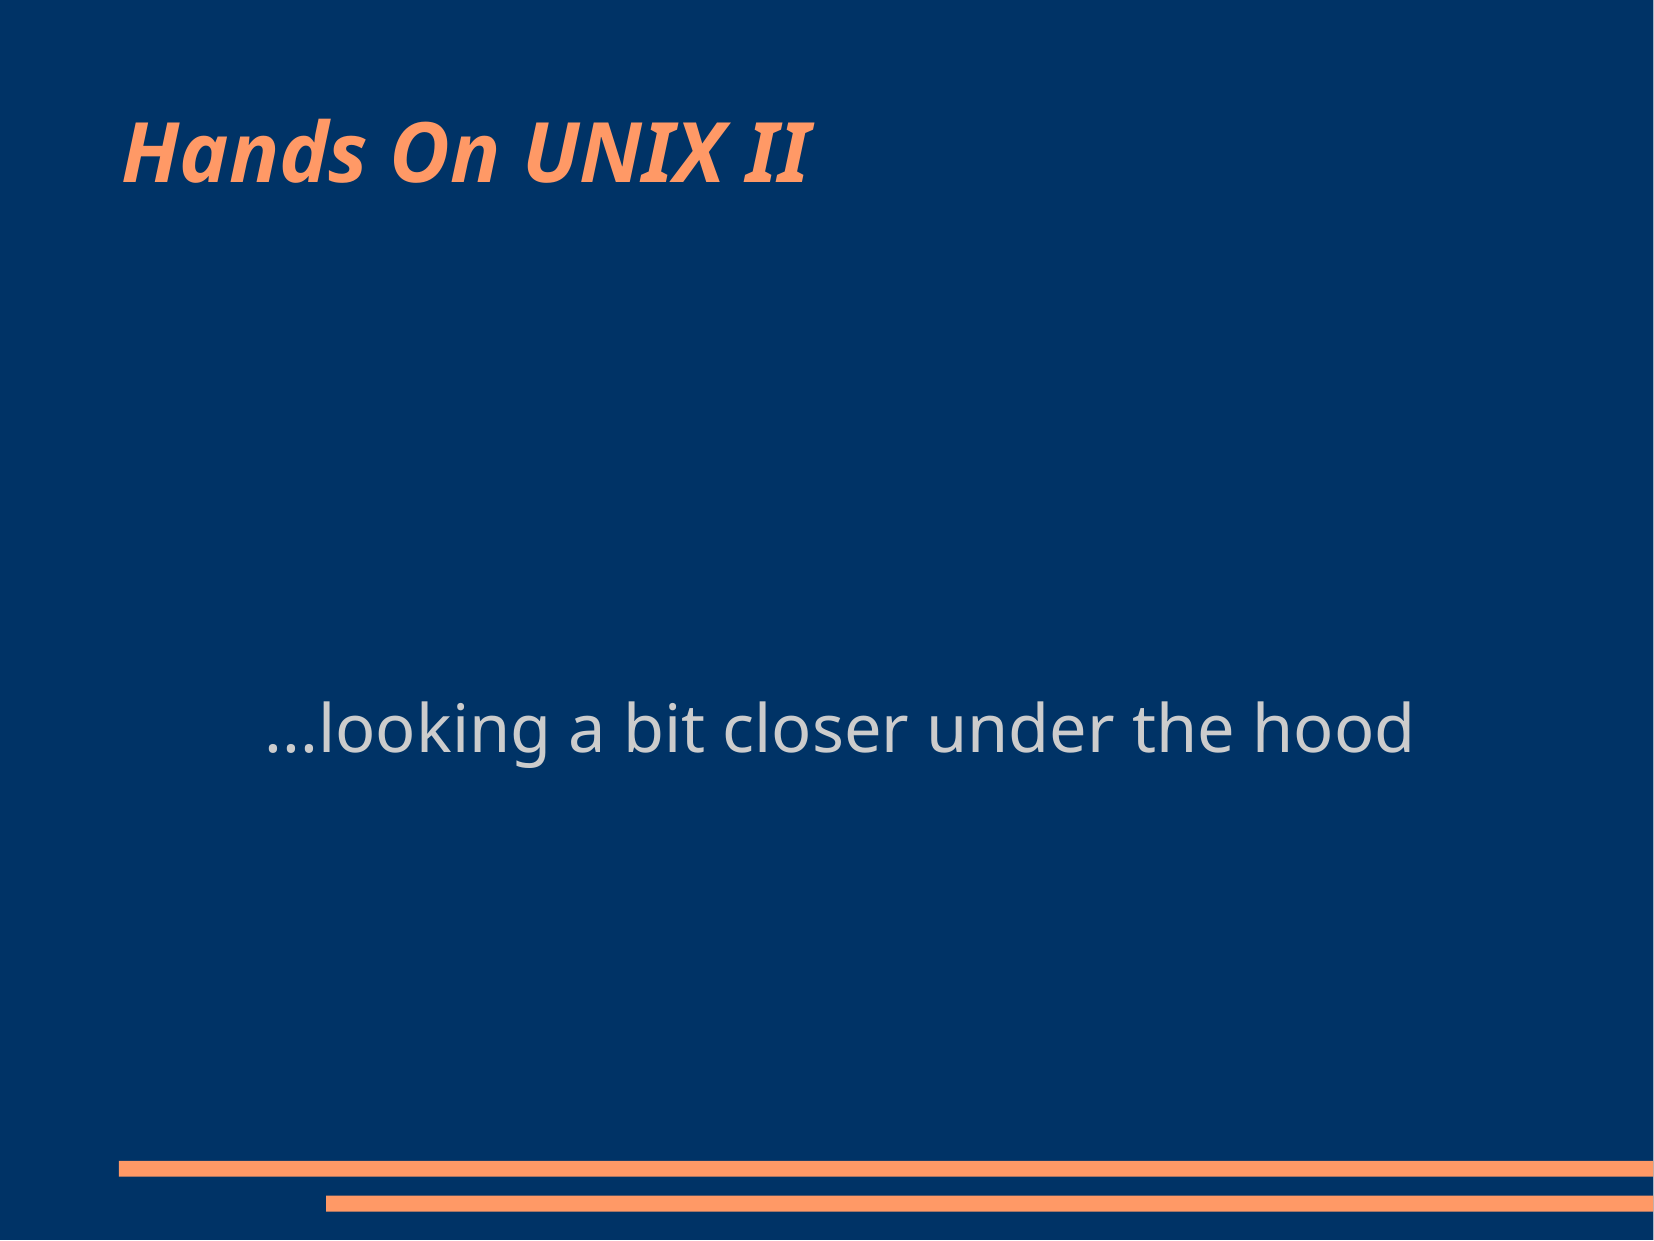

# Hands On UNIX II
...looking a bit closer under the hood